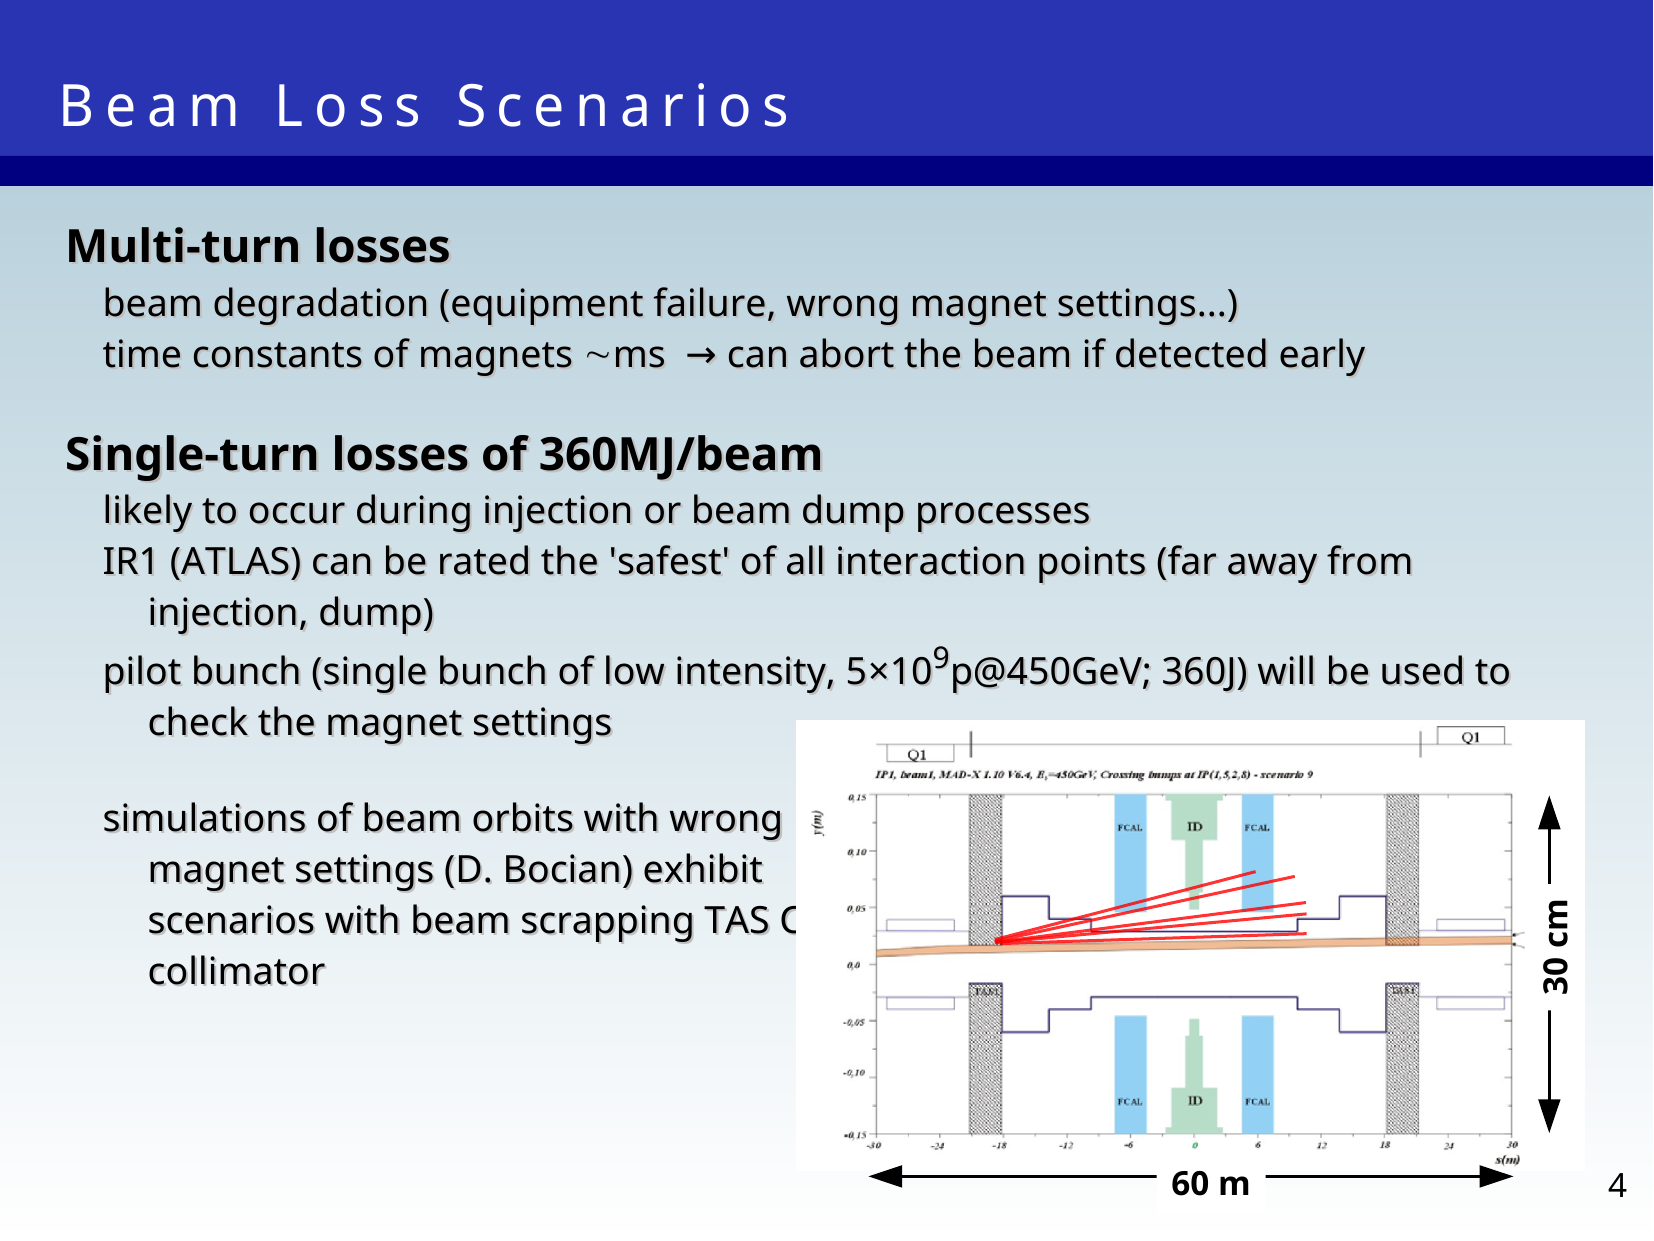

# Beam Loss Scenarios
Multi-turn losses
beam degradation (equipment failure, wrong magnet settings...)
time constants of magnets ~ms → can abort the beam if detected early
Single-turn losses of 360MJ/beam
likely to occur during injection or beam dump processes
IR1 (ATLAS) can be rated the 'safest' of all interaction points (far away from injection, dump)
pilot bunch (single bunch of low intensity, 5×109p@450GeV; 360J) will be used to check the magnet settings
simulations of beam orbits with wrong
magnet settings (D. Bocian) exhibit
scenarios with beam scrapping TAS Cu
collimator
30 cm
60 m
4